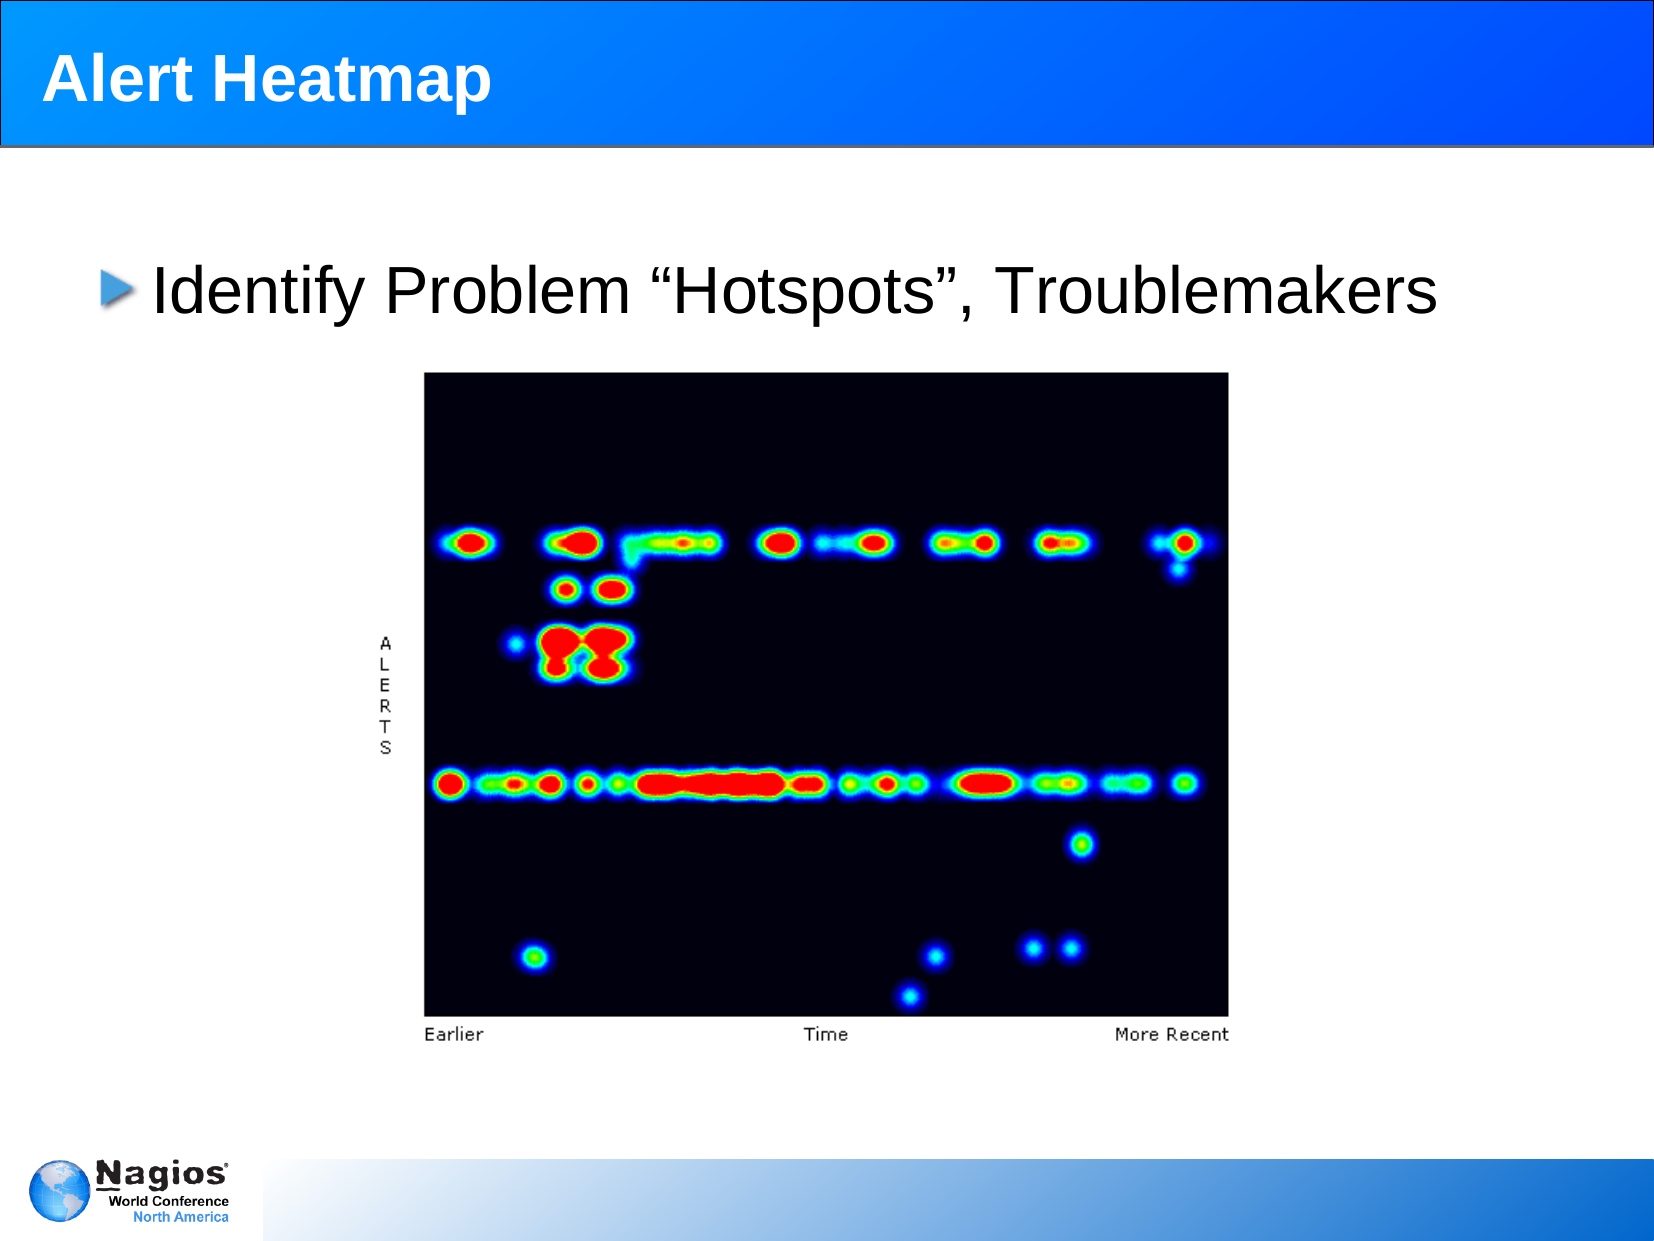

# Alert Heatmap
Identify Problem “Hotspots”, Troublemakers